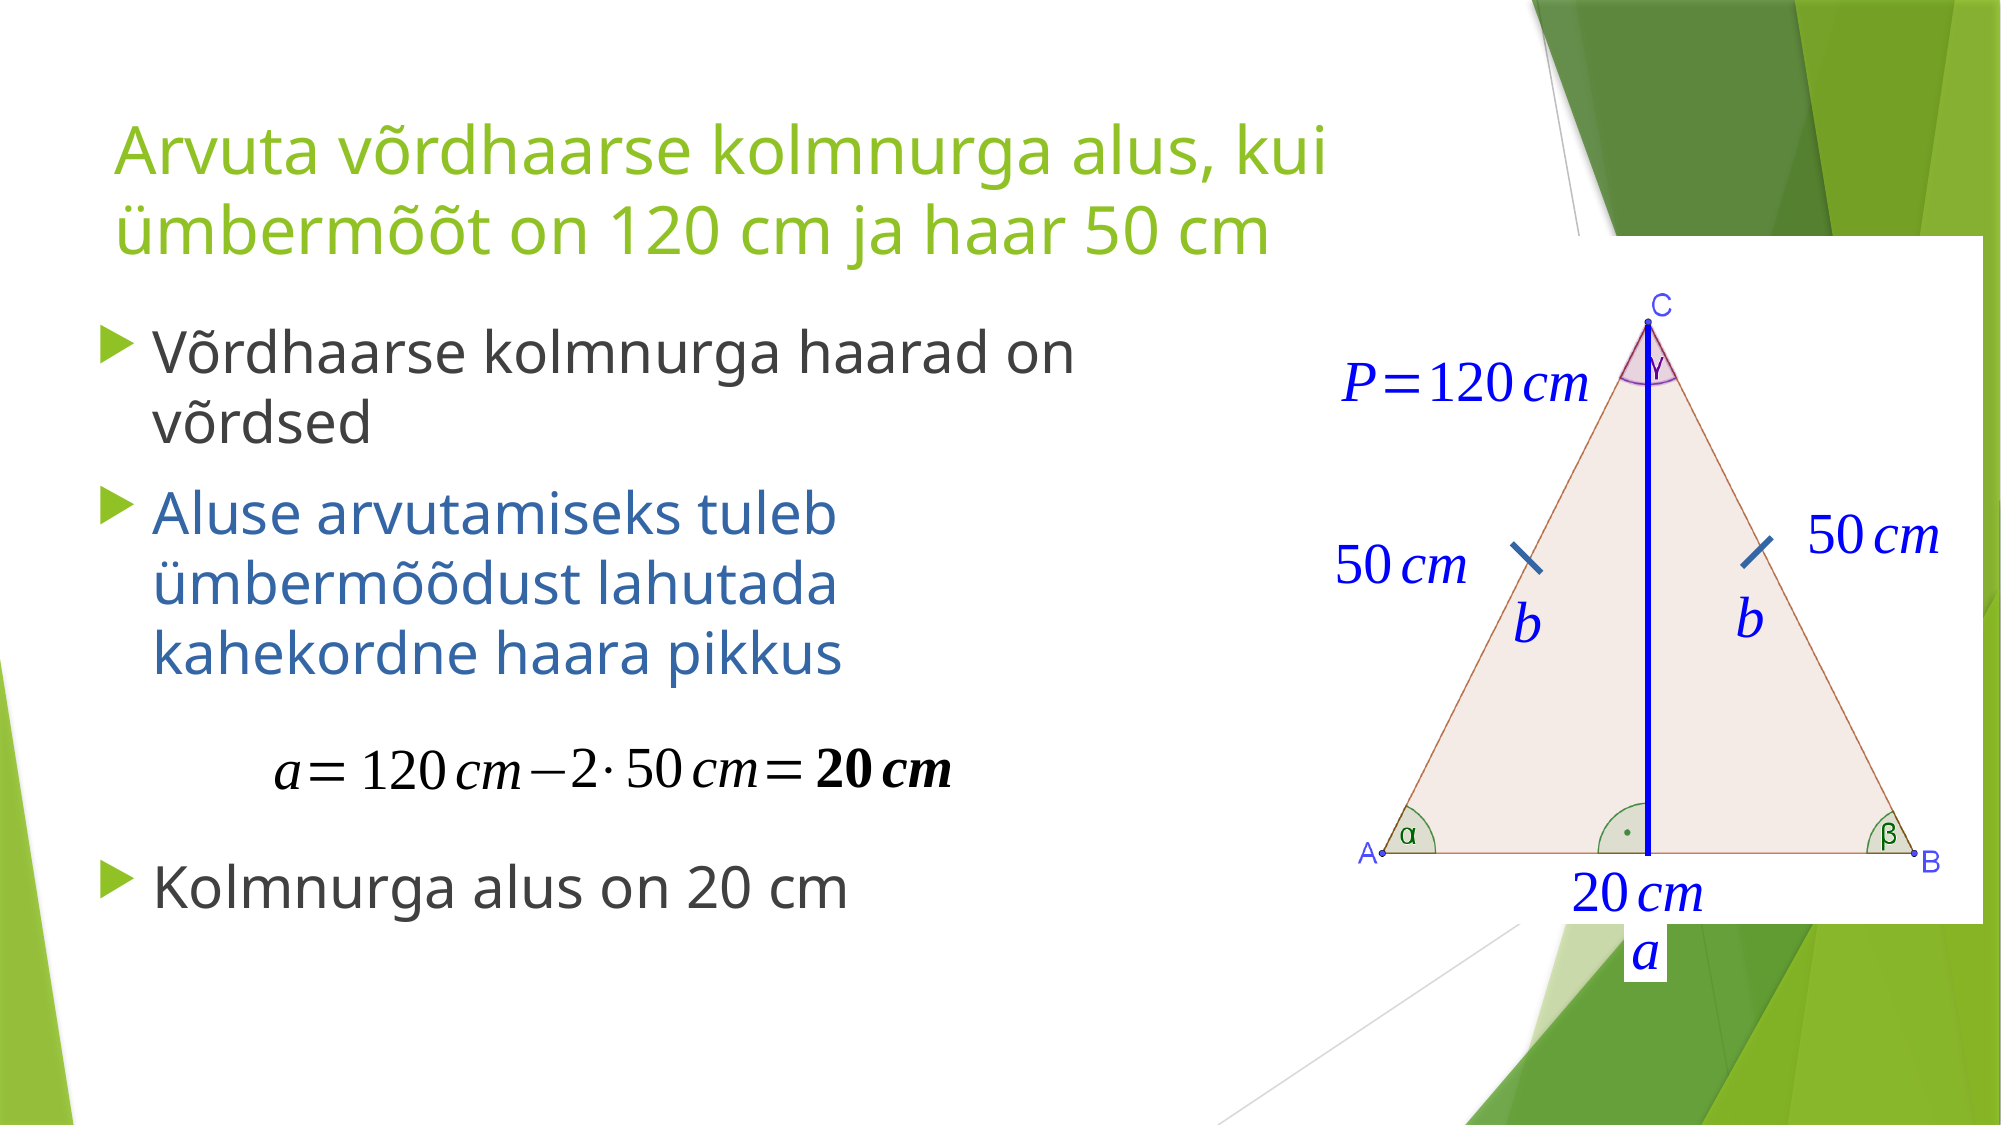

# Arvuta võrdhaarse kolmnurga alus, kui ümbermõõt on 120 cm ja haar 50 cm
Võrdhaarse kolmnurga haarad on võrdsed
Aluse arvutamiseks tuleb ümbermõõdust lahutada kahekordne haara pikkus
Kolmnurga alus on 20 cm